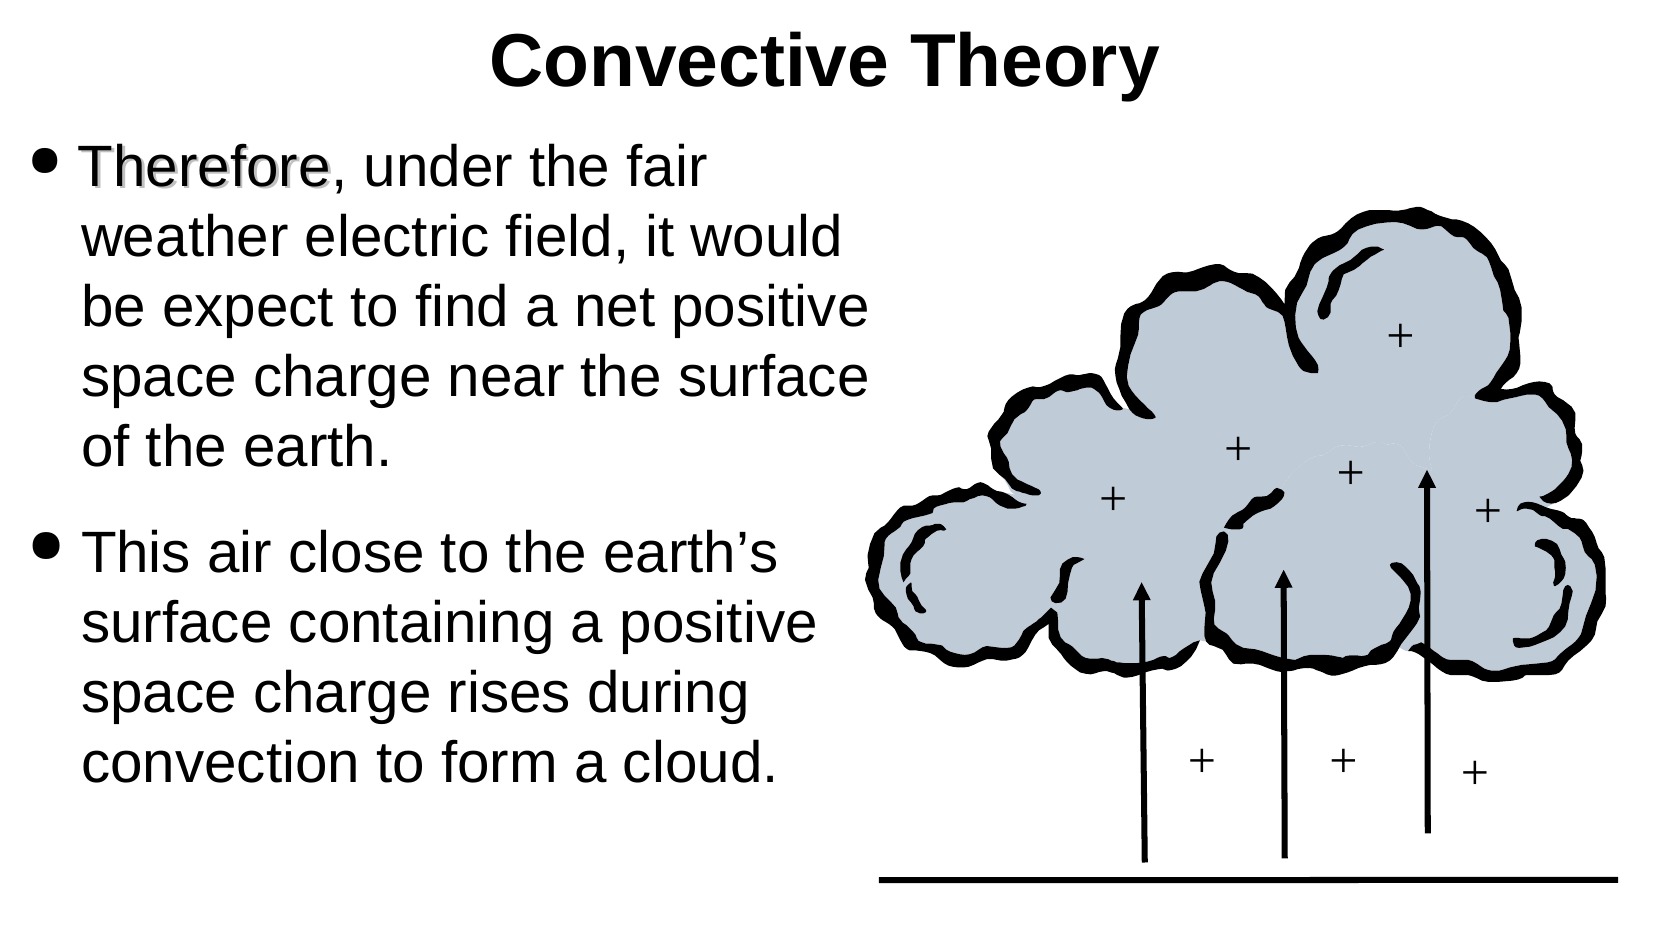

# Convective Theory
 Therefore, under the fair weather electric field, it would be expect to find a net positive space charge near the surface of the earth.
 This air close to the earth’s surface containing a positive space charge rises during convection to form a cloud.
+
+
+
+
+
+
+
+